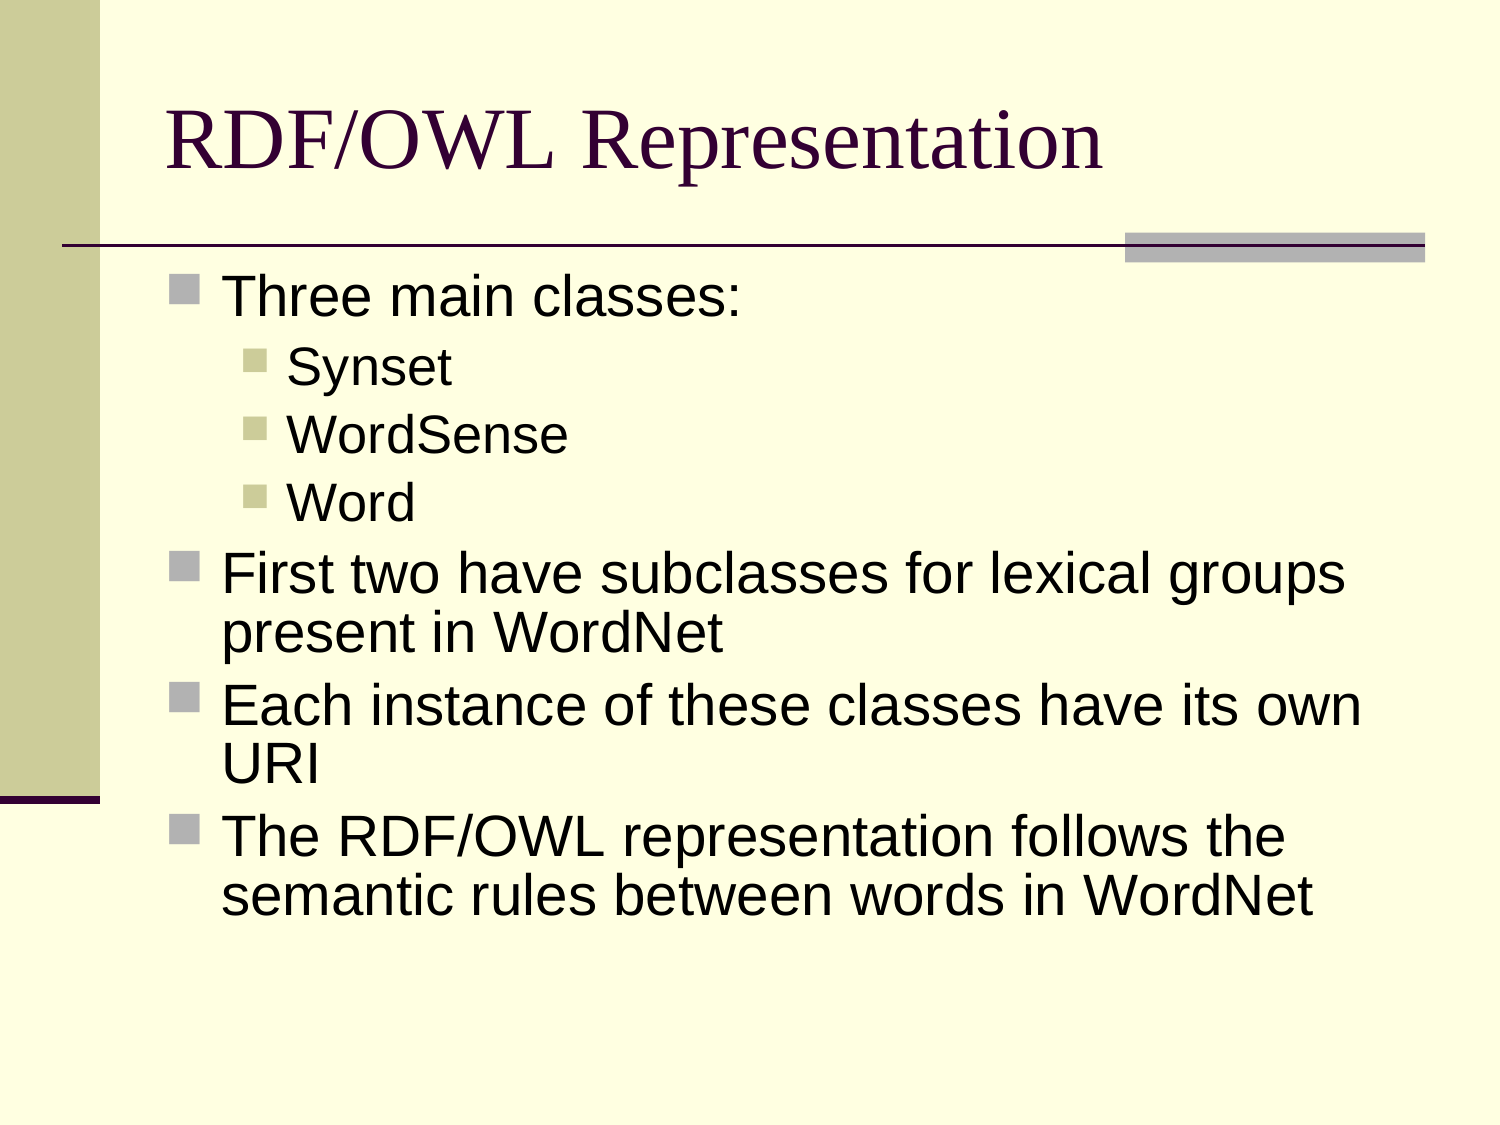

# RDF/OWL Representation
Three main classes:
Synset
WordSense
Word
First two have subclasses for lexical groups present in WordNet
Each instance of these classes have its own URI
The RDF/OWL representation follows the semantic rules between words in WordNet